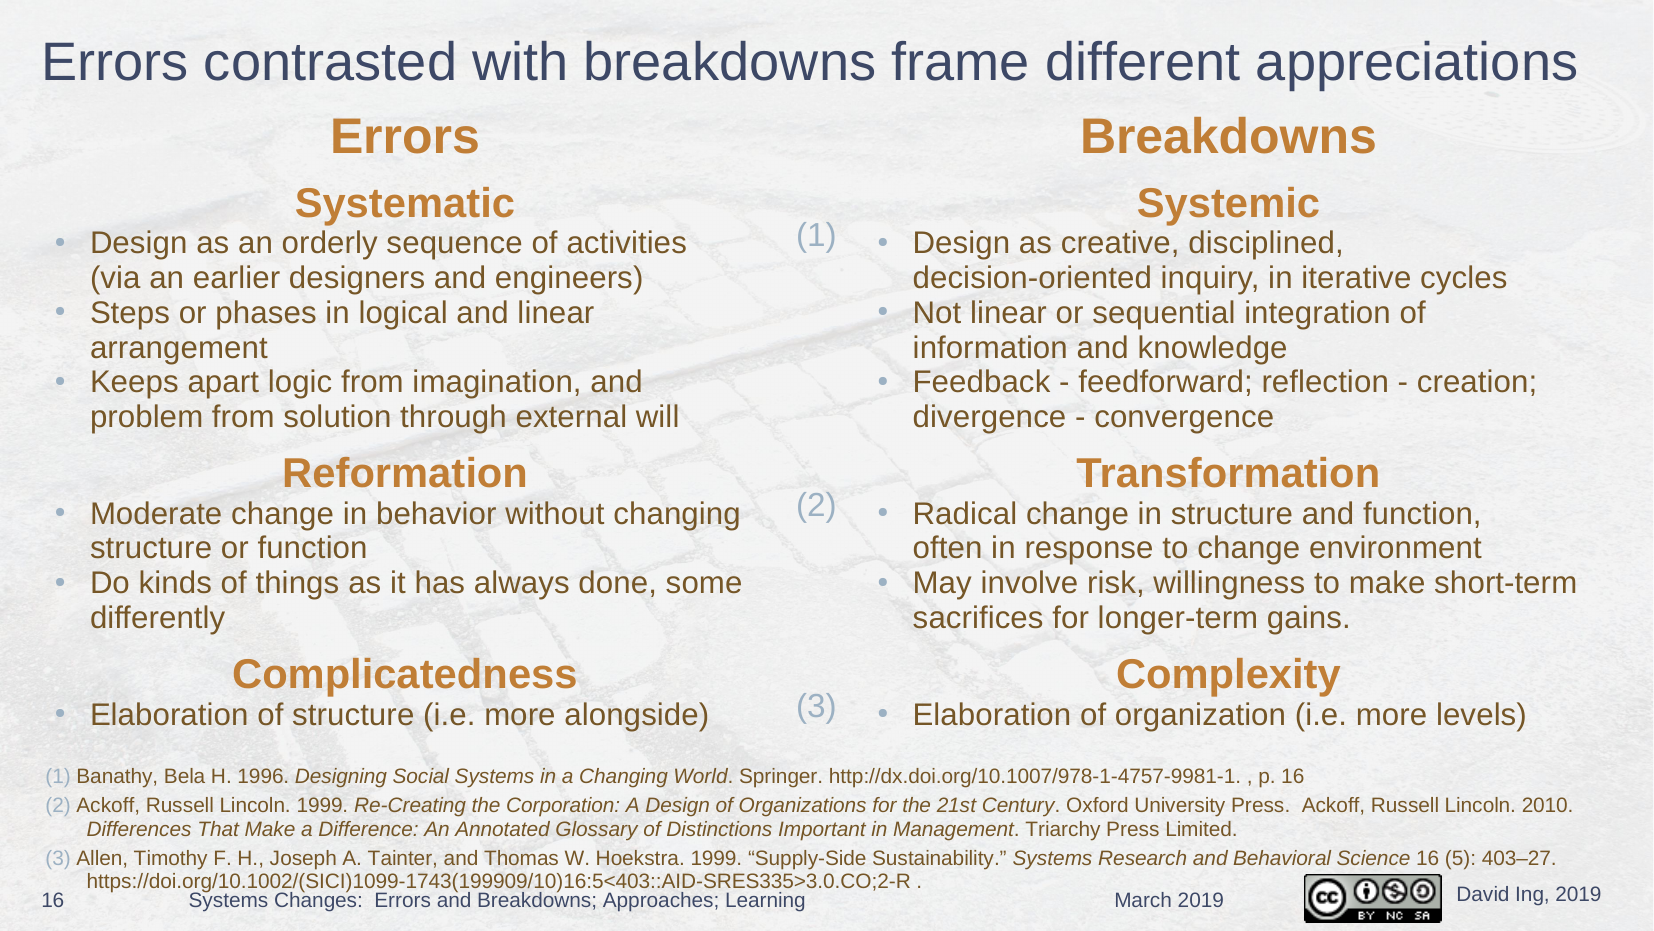

# Errors contrasted with breakdowns frame different appreciations
| Errors | | Breakdowns |
| --- | --- | --- |
| Systematic Design as an orderly sequence of activities (via an earlier designers and engineers) Steps or phases in logical and linear arrangement Keeps apart logic from imagination, and problem from solution through external will | (1) | Systemic Design as creative, disciplined, decision-oriented inquiry, in iterative cycles Not linear or sequential integration of information and knowledge Feedback - feedforward; reflection - creation; divergence - convergence |
| Reformation Moderate change in behavior without changing structure or function Do kinds of things as it has always done, some differently | (2) | Transformation Radical change in structure and function, often in response to change environment May involve risk, willingness to make short-term sacrifices for longer-term gains. |
| Complicatedness Elaboration of structure (i.e. more alongside) | (3) | Complexity Elaboration of organization (i.e. more levels) |
(1) Banathy, Bela H. 1996. Designing Social Systems in a Changing World. Springer. http://dx.doi.org/10.1007/978-1-4757-9981-1. , p. 16
(2) Ackoff, Russell Lincoln. 1999. Re-Creating the Corporation: A Design of Organizations for the 21st Century. Oxford University Press. Ackoff, Russell Lincoln. 2010. Differences That Make a Difference: An Annotated Glossary of Distinctions Important in Management. Triarchy Press Limited.
(3) Allen, Timothy F. H., Joseph A. Tainter, and Thomas W. Hoekstra. 1999. “Supply-Side Sustainability.” Systems Research and Behavioral Science 16 (5): 403–27. https://doi.org/10.1002/(SICI)1099-1743(199909/10)16:5<403::AID-SRES335>3.0.CO;2-R .
Systems Changes: Errors and Breakdowns; Approaches; Learning
March 2019